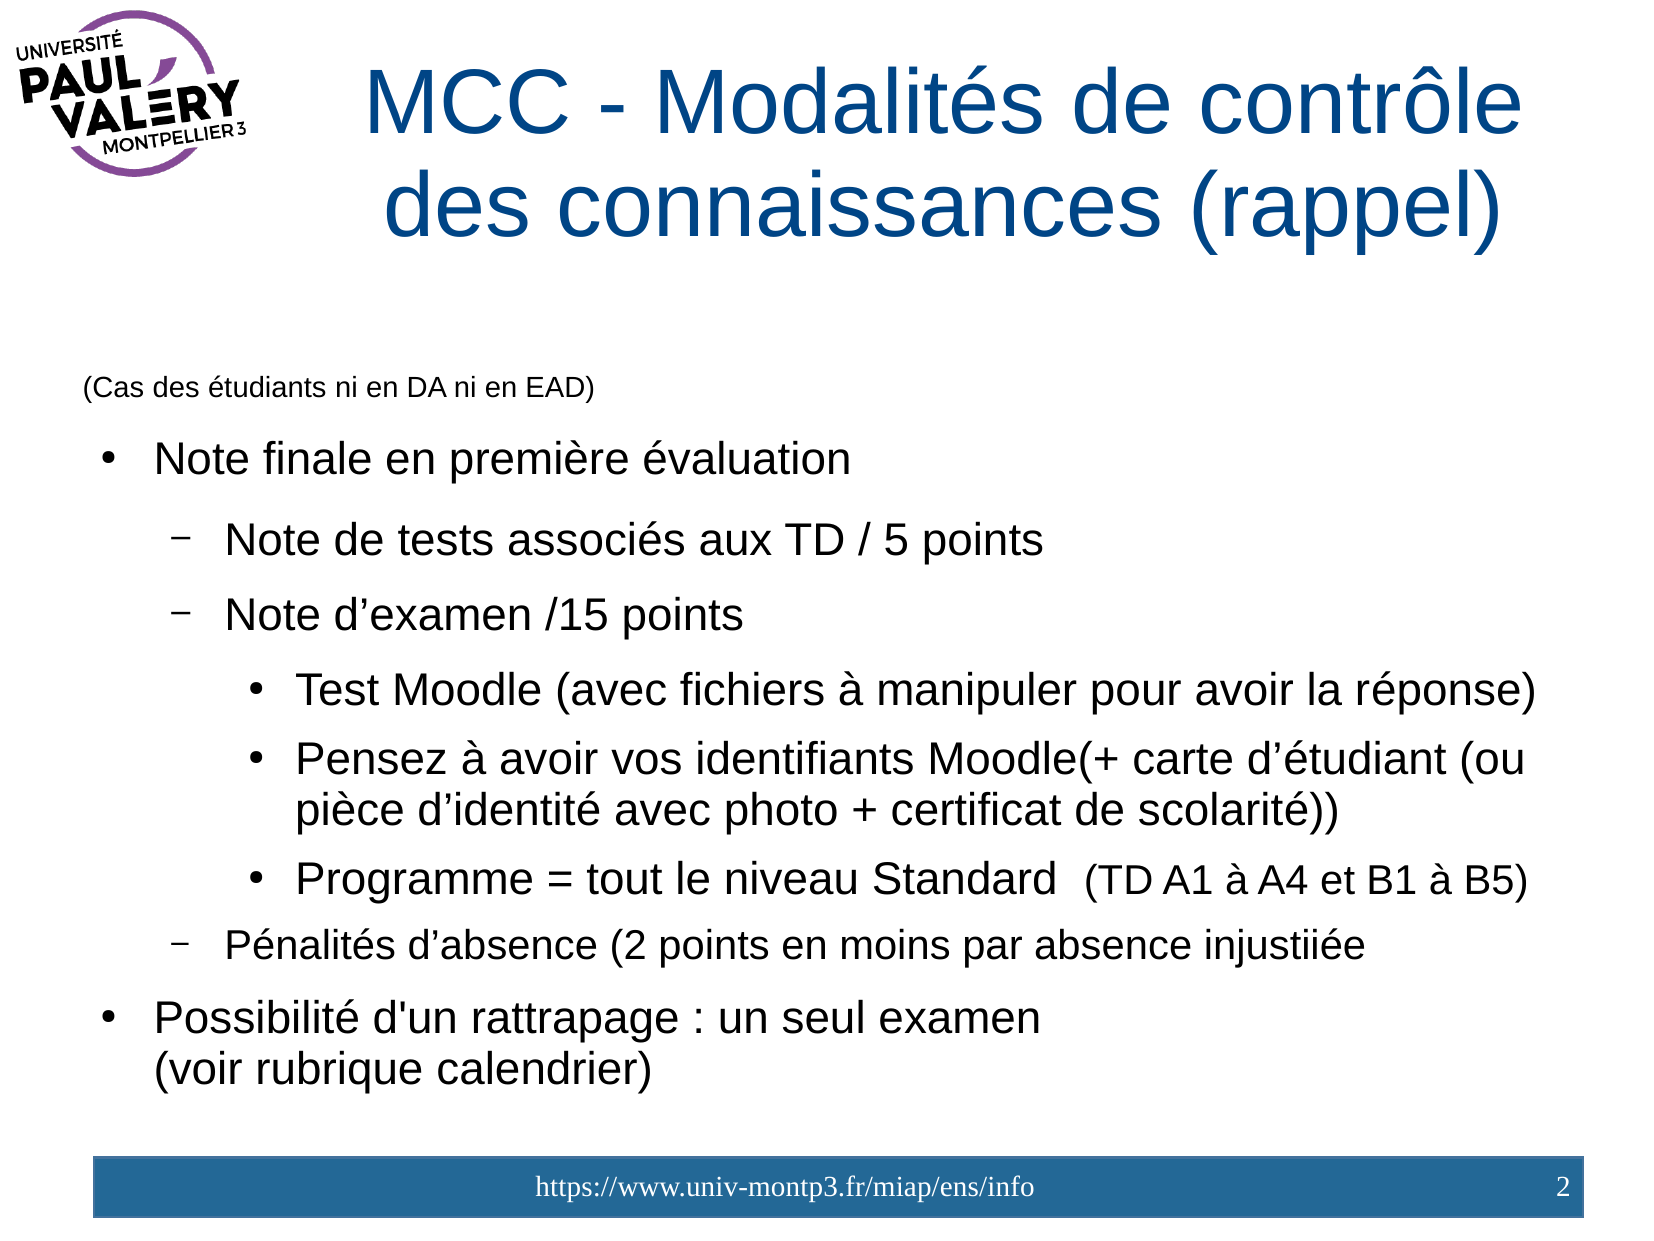

# MCC - Modalités de contrôle des connaissances (rappel)
(Cas des étudiants ni en DA ni en EAD)
Note finale en première évaluation
Note de tests associés aux TD / 5 points
Note d’examen /15 points
Test Moodle (avec fichiers à manipuler pour avoir la réponse)
Pensez à avoir vos identifiants Moodle(+ carte d’étudiant (ou pièce d’identité avec photo + certificat de scolarité))
Programme = tout le niveau Standard (TD A1 à A4 et B1 à B5)
Pénalités d’absence (2 points en moins par absence injustiiée
Possibilité d'un rattrapage : un seul examen
(voir rubrique calendrier)
https://www.univ-montp3.fr/miap/ens/info
2